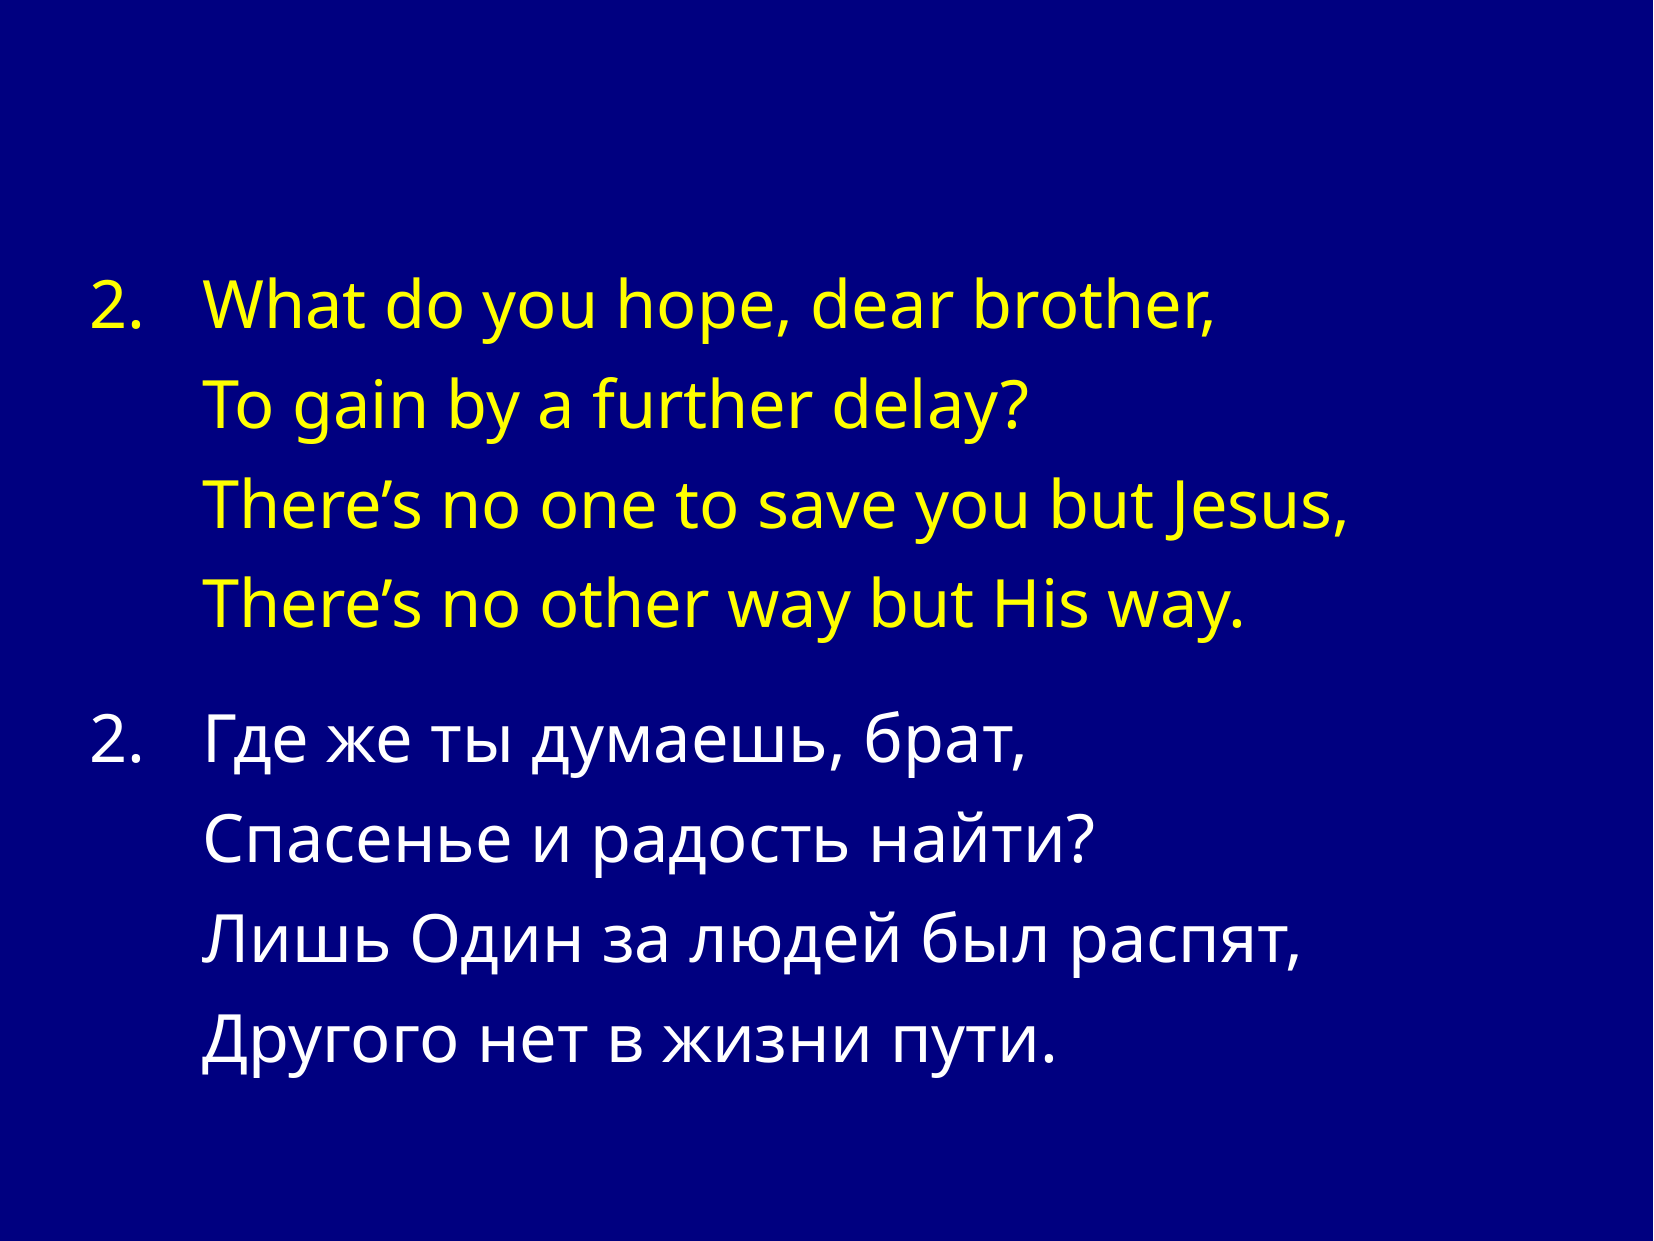

2.	What do you hope, dear brother,
	To gain by a further delay?
	There’s no one to save you but Jesus,
	There’s no other way but His way.
2.	Где же ты думаешь, брат,
	Спасенье и радость найти?
	Лишь Один за людей был распят,
	Другого нет в жизни пути.